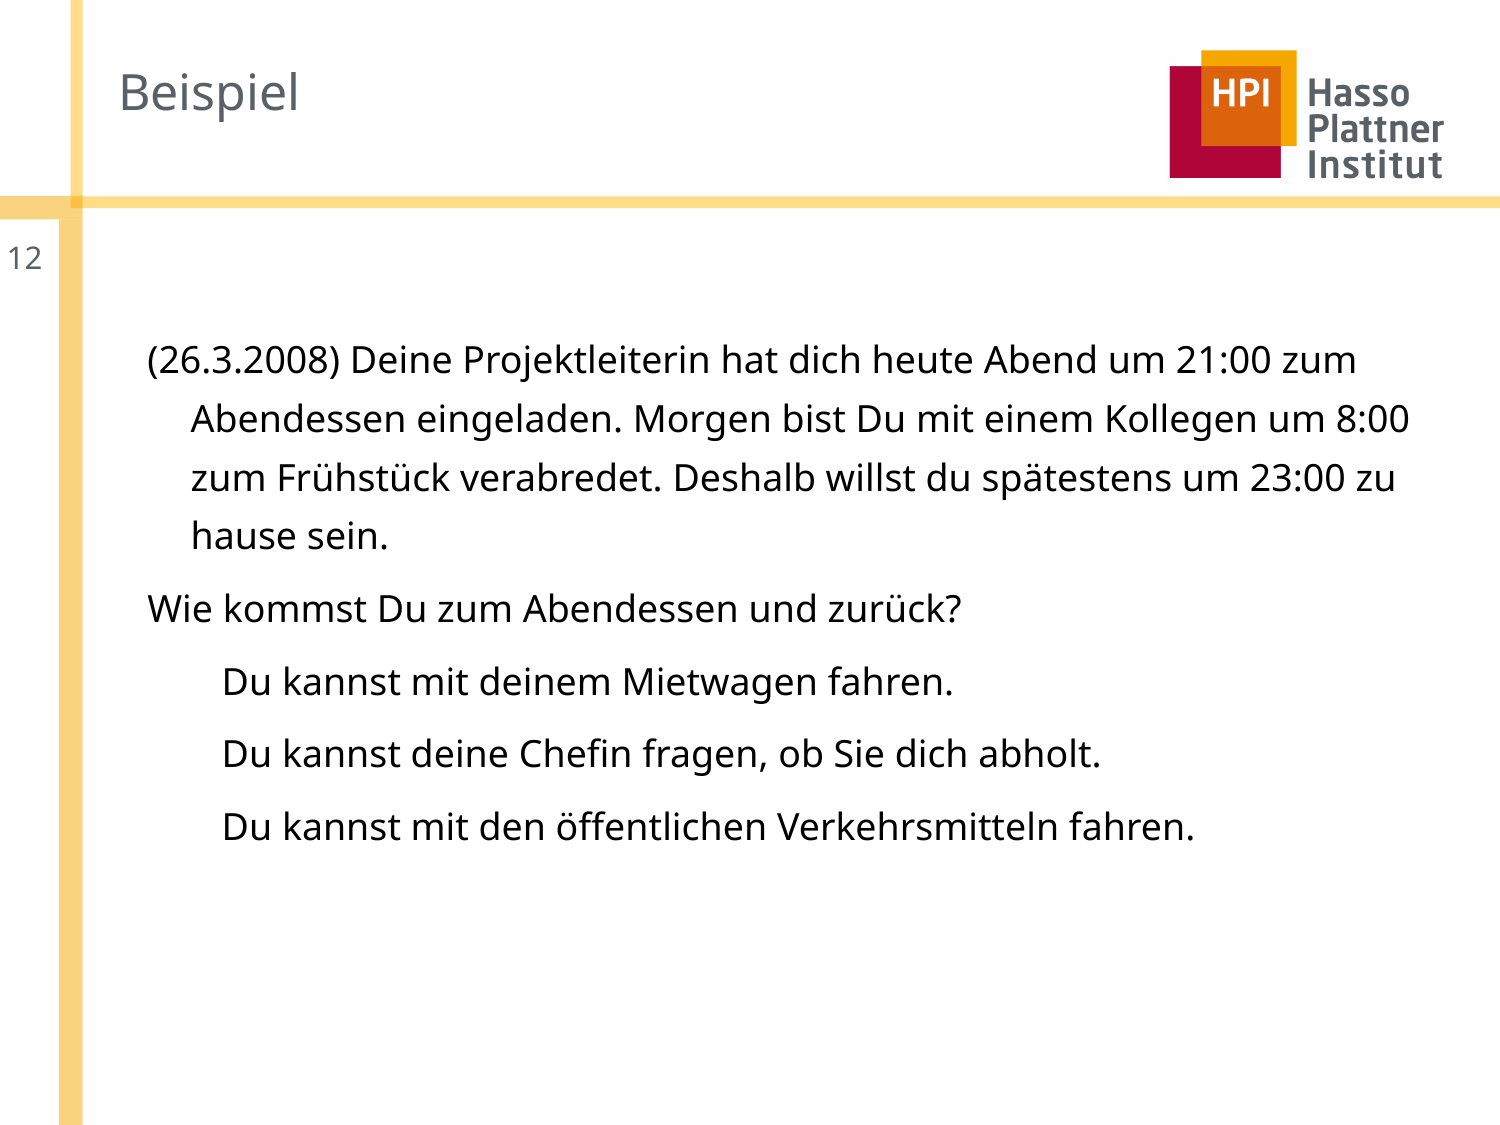

# Beispiel
12
(26.3.2008) Deine Projektleiterin hat dich heute Abend um 21:00 zum Abendessen eingeladen. Morgen bist Du mit einem Kollegen um 8:00 zum Frühstück verabredet. Deshalb willst du spätestens um 23:00 zu hause sein.
Wie kommst Du zum Abendessen und zurück?
Du kannst mit deinem Mietwagen fahren.
Du kannst deine Chefin fragen, ob Sie dich abholt.
Du kannst mit den öffentlichen Verkehrsmitteln fahren.